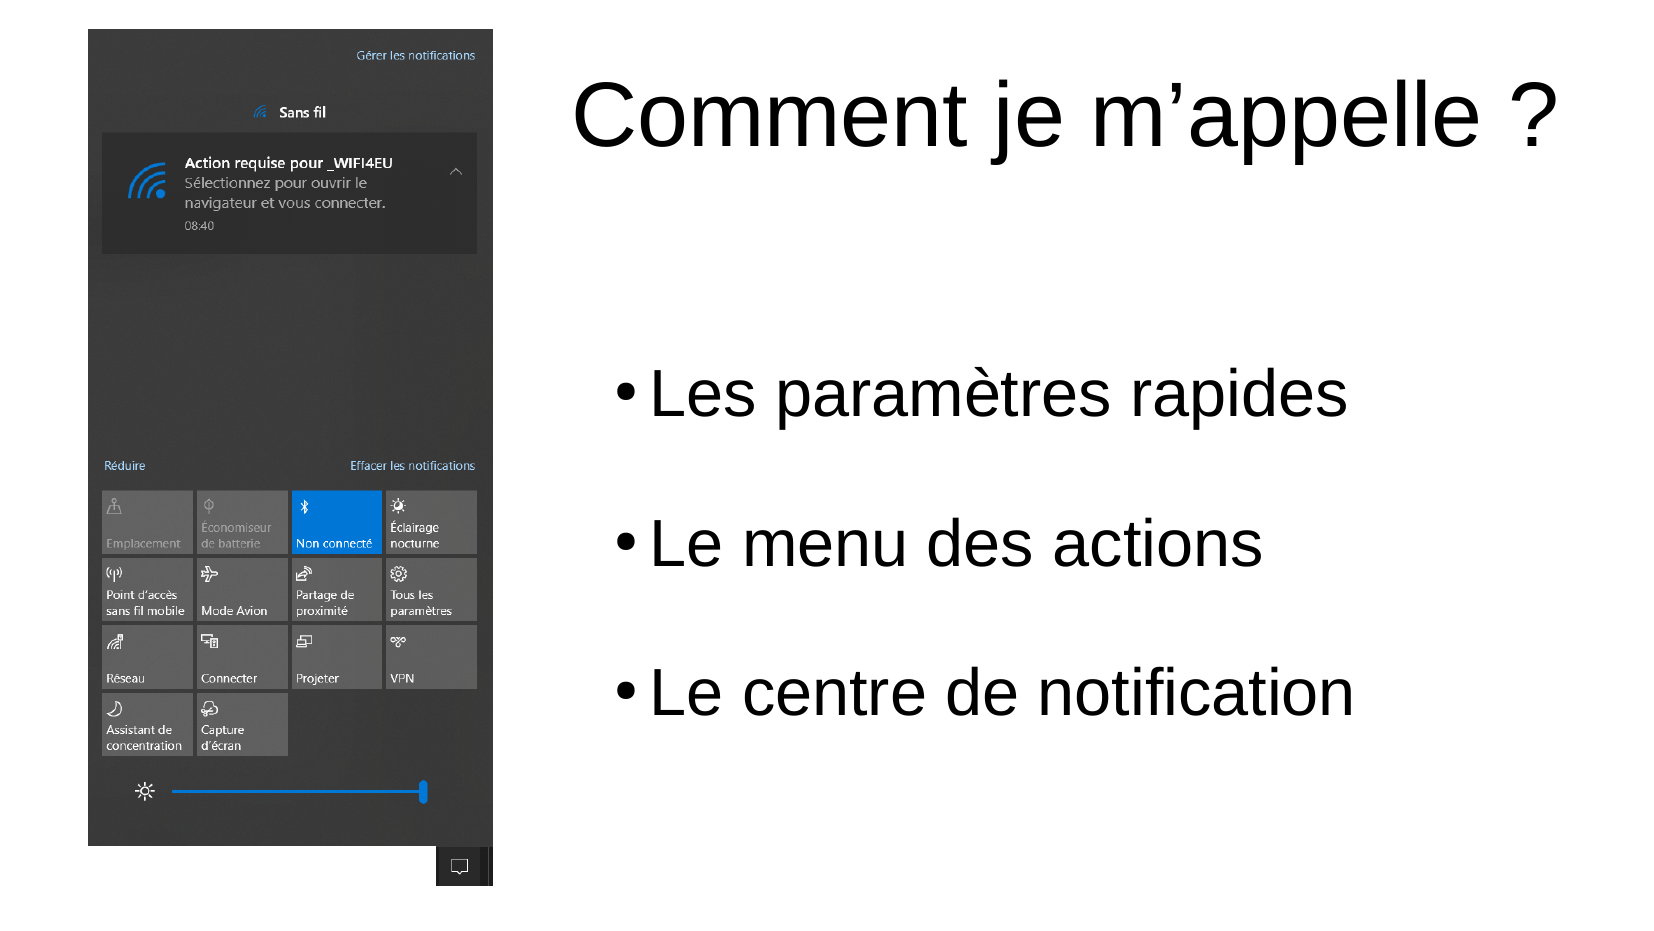

# Comment je m’appelle ?
Les paramètres rapides
Le menu des actions
Le centre de notification